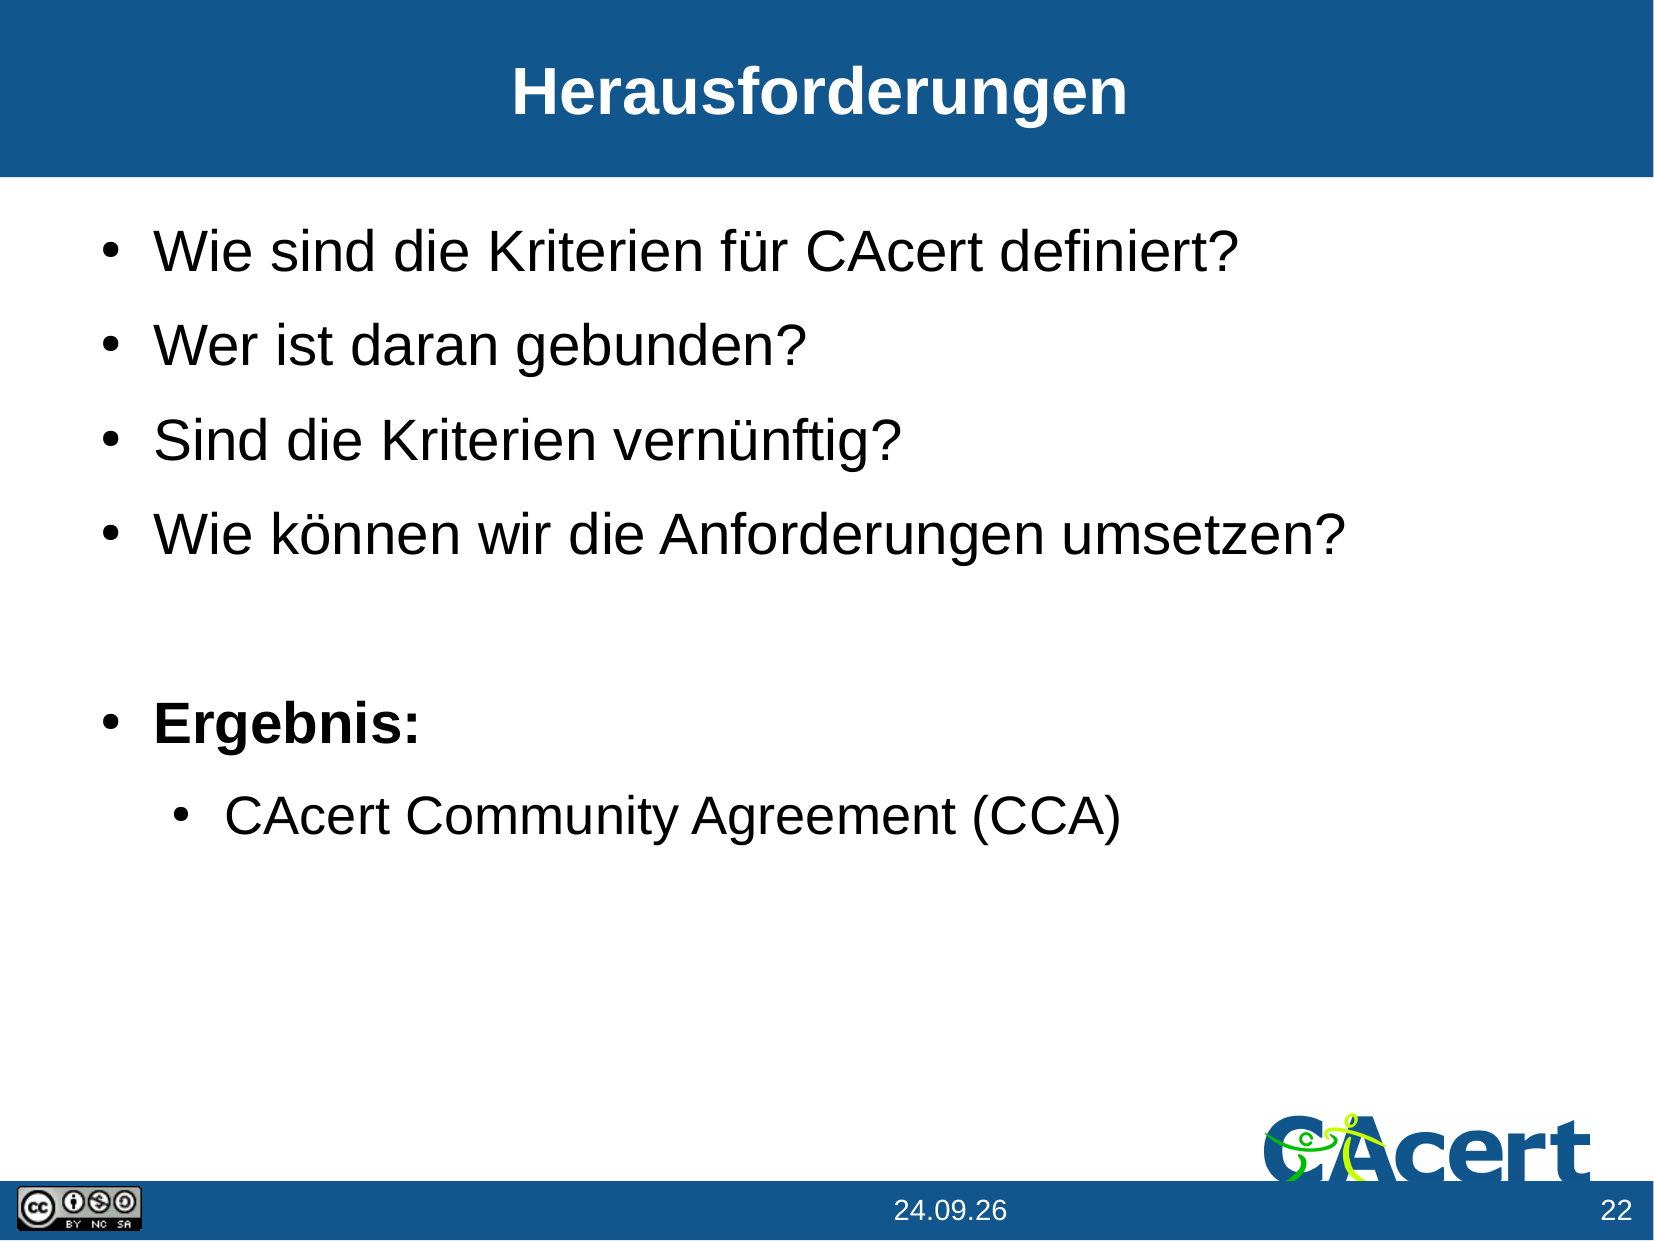

# Herausforderungen
Wie sind die Kriterien für CAcert definiert?
Wer ist daran gebunden?
Sind die Kriterien vernünftig?
Wie können wir die Anforderungen umsetzen?
Ergebnis:
CAcert Community Agreement (CCA)